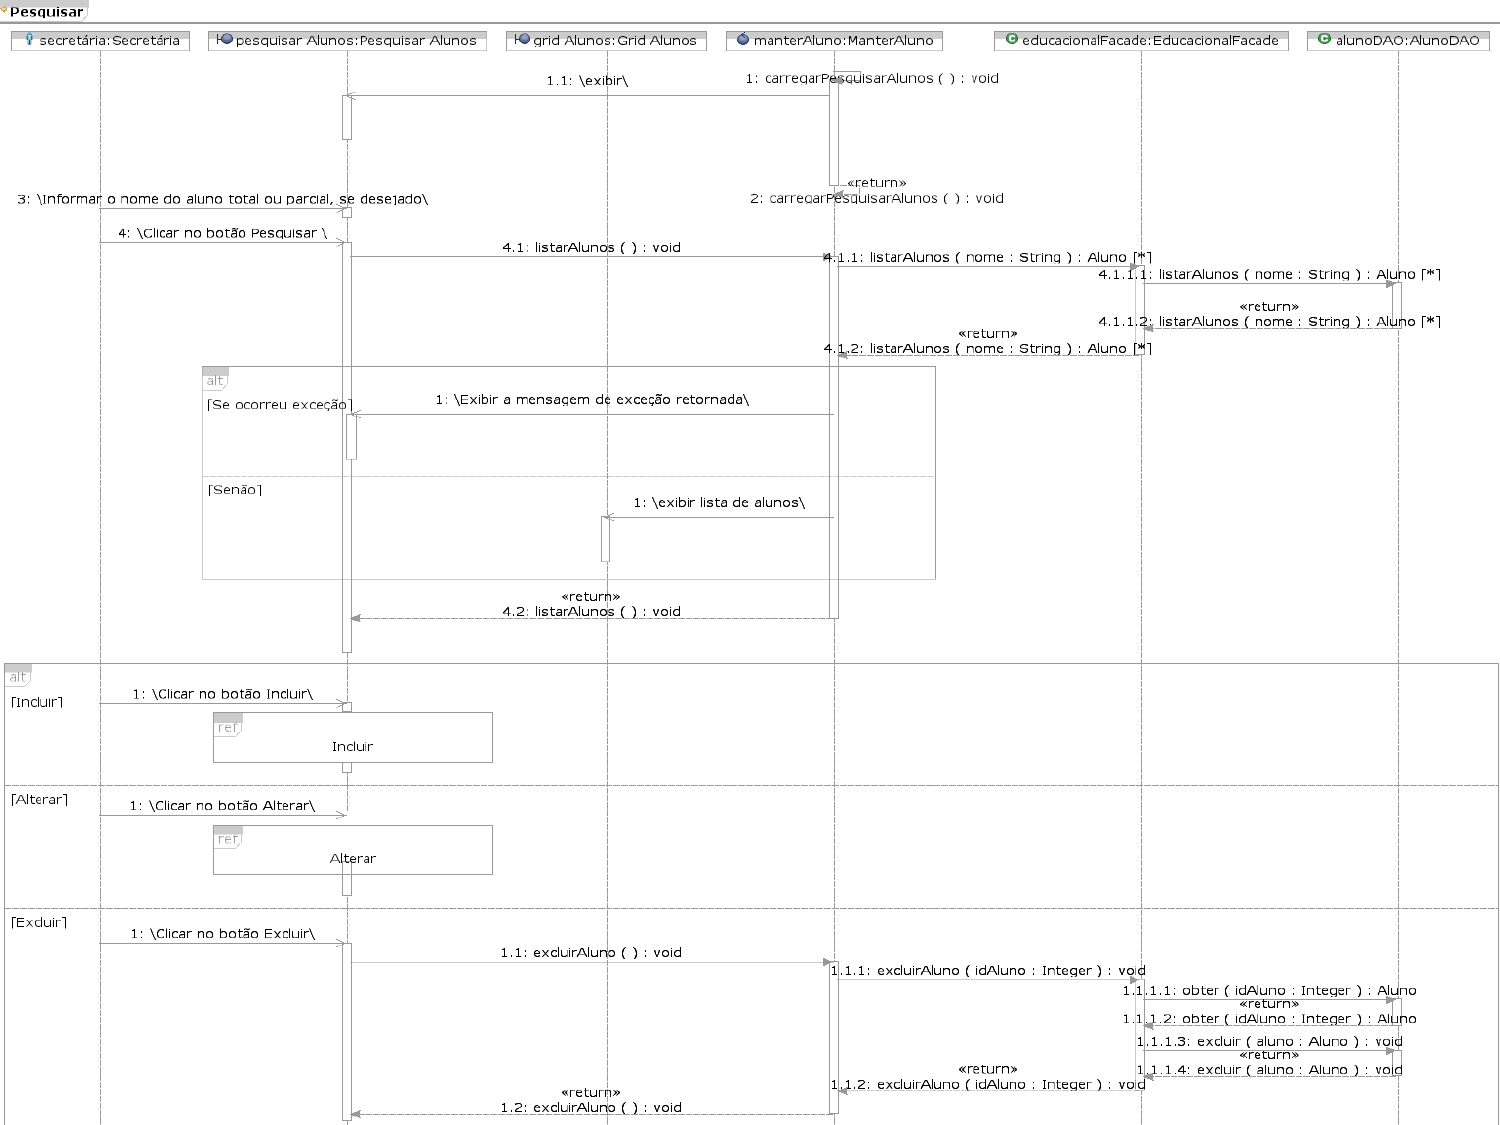

METODOLOGIA 1.5 – FASE PROJETO
9. Exemplo – Estudo de Caso: